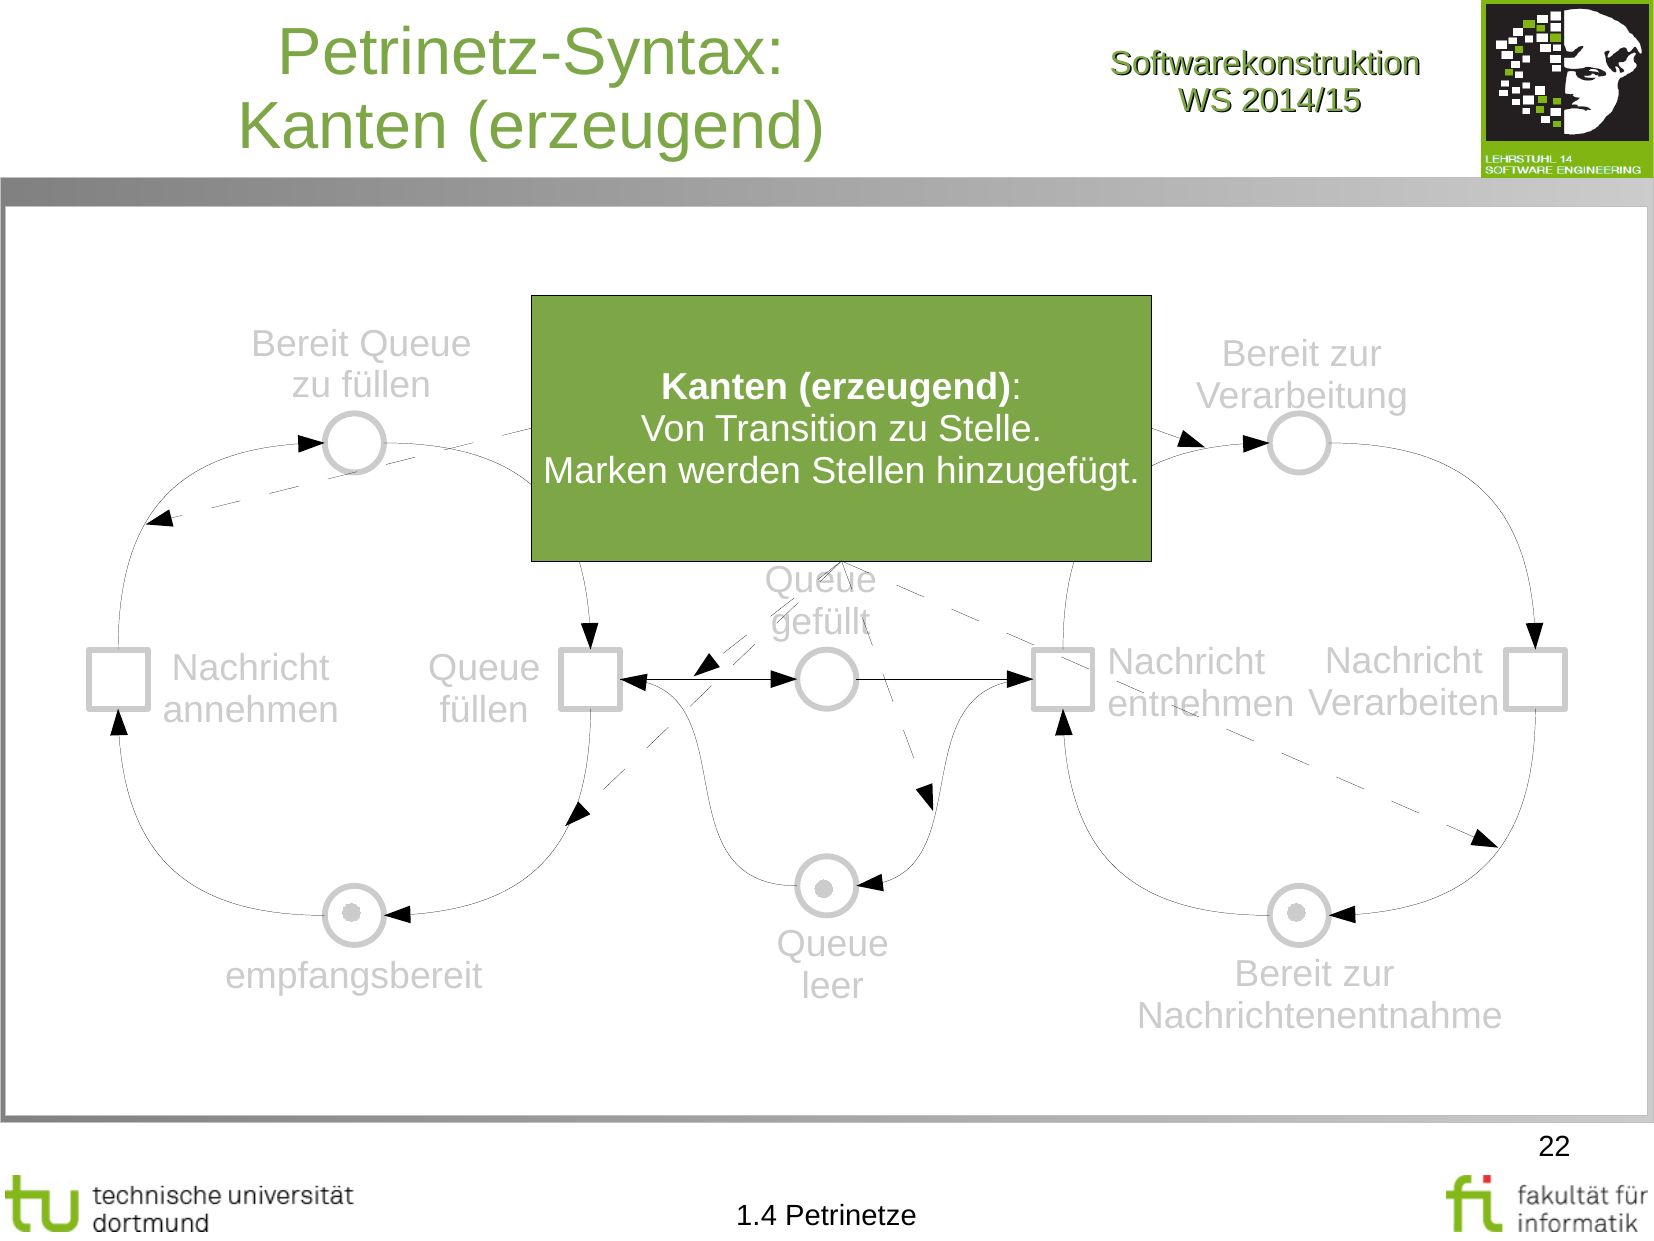

# Petrinetz-Syntax: Kanten (erzeugend)
Kanten (erzeugend):
Von Transition zu Stelle.
Marken werden Stellen hinzugefügt.
Bereit Queue
zu füllen
Bereit zur
Verarbeitung
Queue
gefüllt
Nachricht
Verarbeiten
Nachricht
entnehmen
Nachricht
annehmen
Queue
füllen
Queue
leer
Bereit zur
Nachrichtenentnahme
empfangsbereit
22
1.4 Petrinetze